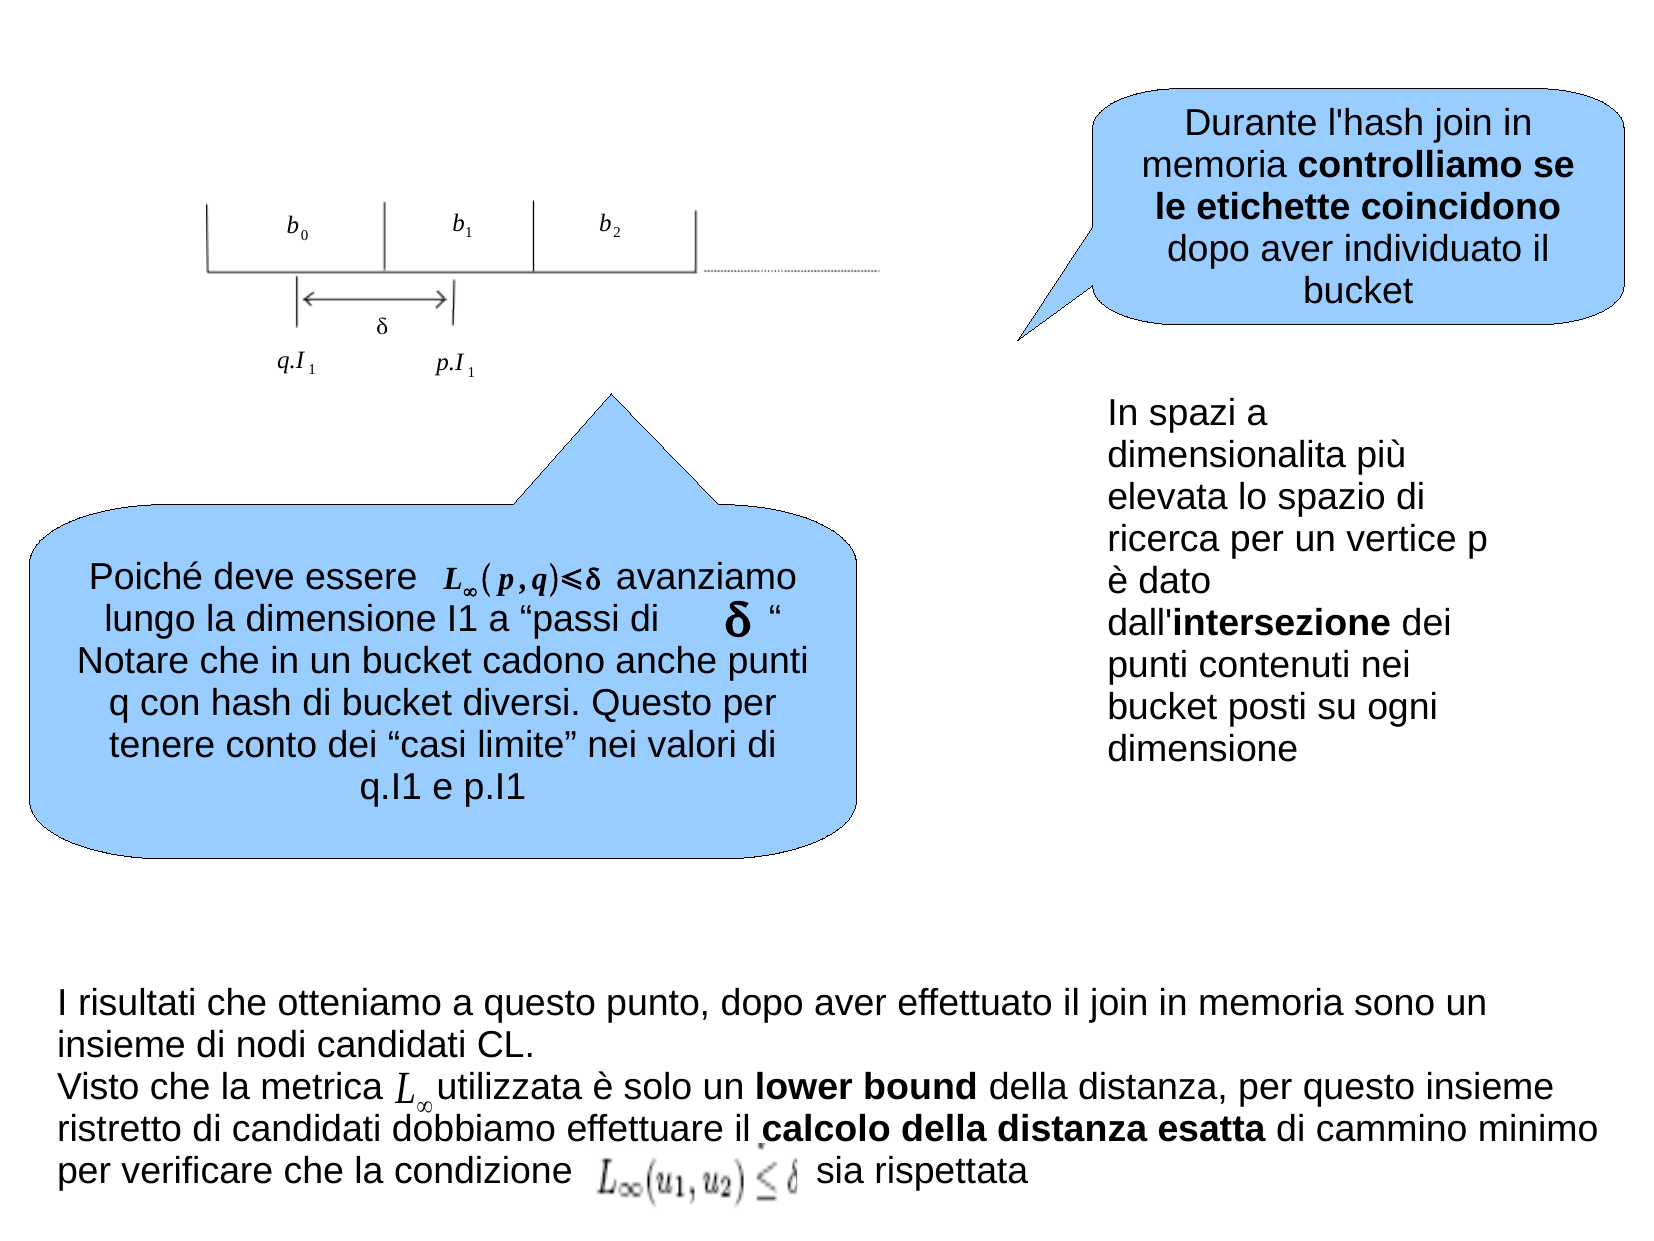

Durante l'hash join in memoria controlliamo se le etichette coincidono dopo aver individuato il bucket
In spazi a dimensionalita più elevata lo spazio di ricerca per un vertice p è dato dall'intersezione dei punti contenuti nei
bucket posti su ogni dimensione
Poiché deve essere			 avanziamo lungo la dimensione I1 a “passi di 	“
Notare che in un bucket cadono anche punti q con hash di bucket diversi. Questo per tenere conto dei “casi limite” nei valori di q.I1 e p.I1
I risultati che otteniamo a questo punto, dopo aver effettuato il join in memoria sono un
insieme di nodi candidati CL.
Visto che la metrica	 utilizzata è solo un lower bound della distanza, per questo insieme
ristretto di candidati dobbiamo effettuare il calcolo della distanza esatta di cammino minimo
per verificare che la condizione				 sia rispettata